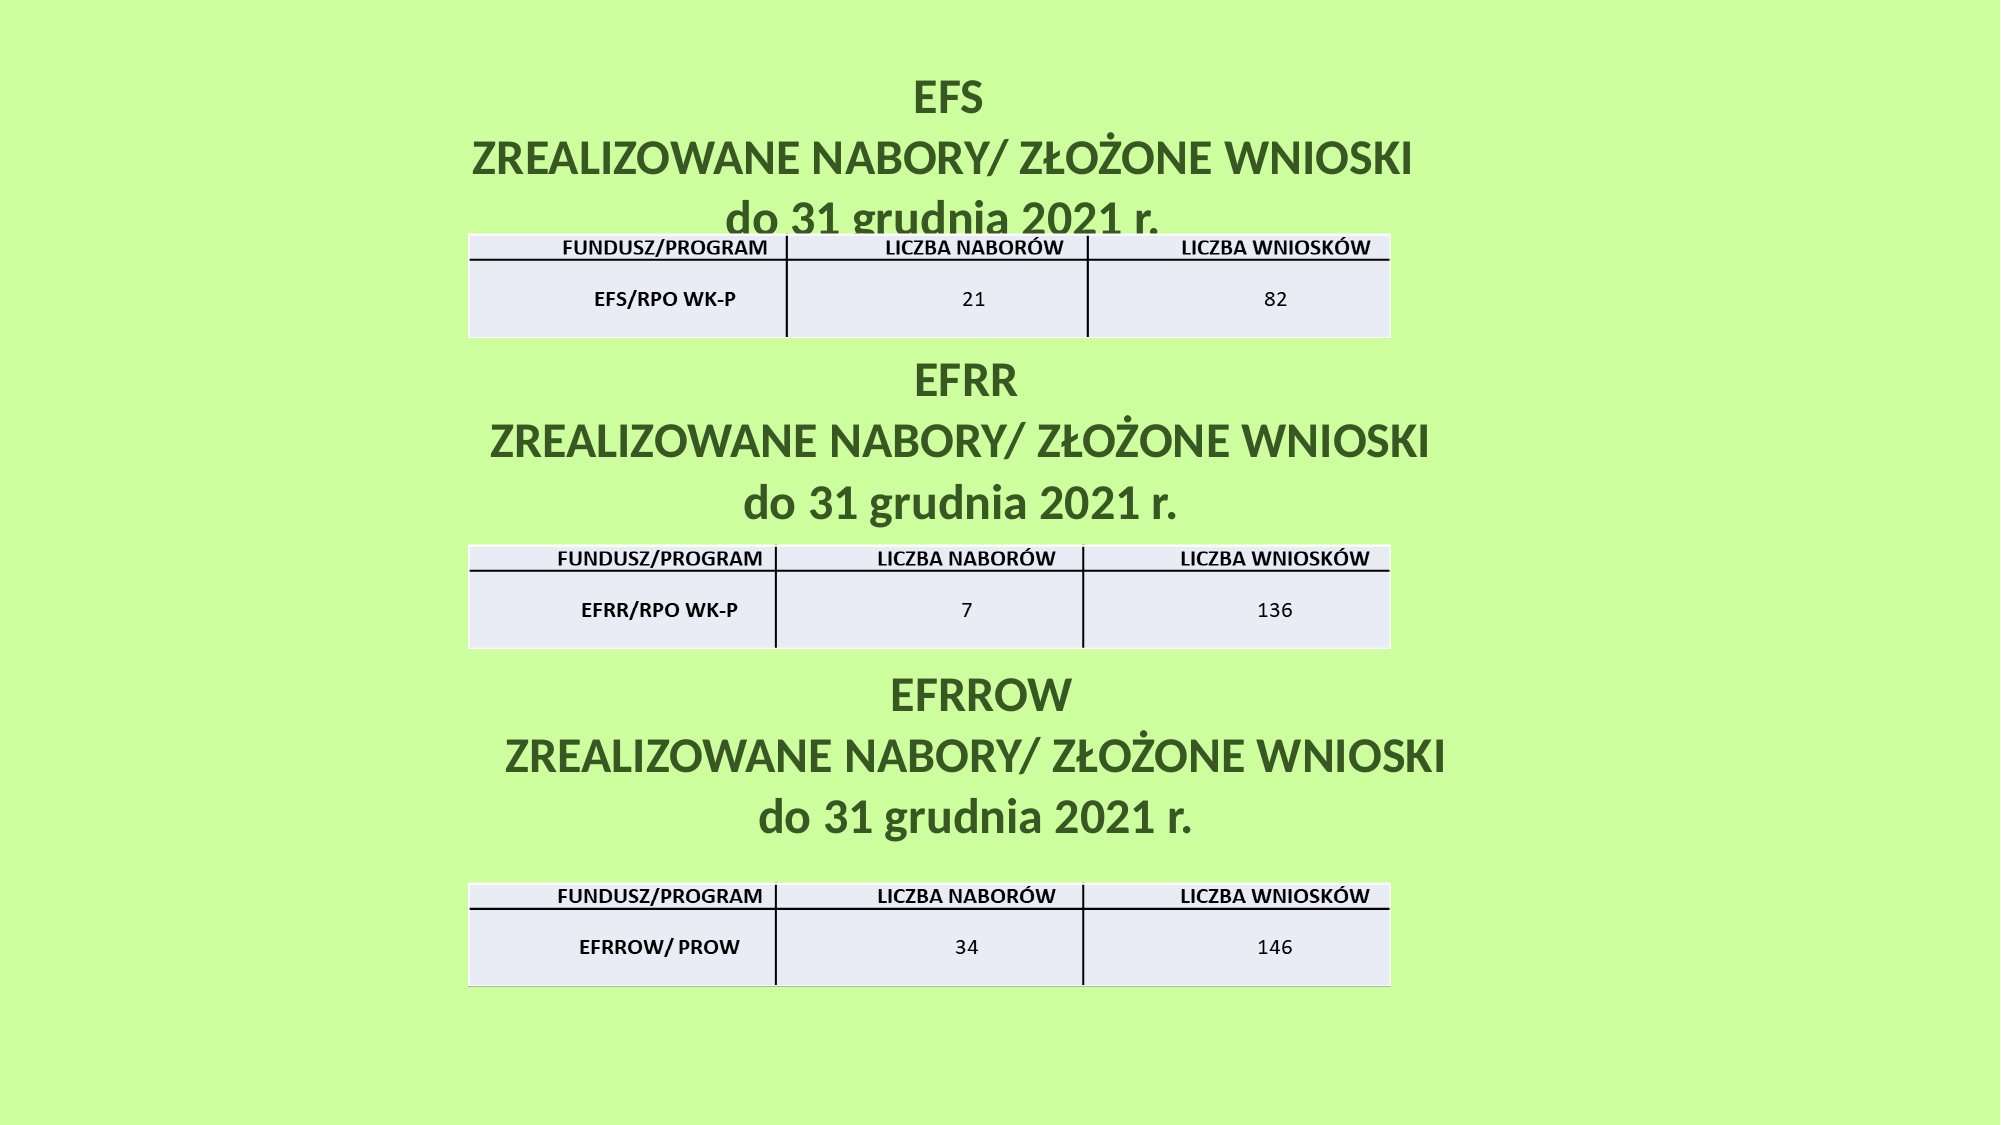

# EFS ZREALIZOWANE NABORY/ ZŁOŻONE WNIOSKI do 31 grudnia 2021 r.
EFRR
ZREALIZOWANE NABORY/ ZŁOŻONE WNIOSKI
do 31 grudnia 2021 r.
EFRROW
ZREALIZOWANE NABORY/ ZŁOŻONE WNIOSKI
do 31 grudnia 2021 r.